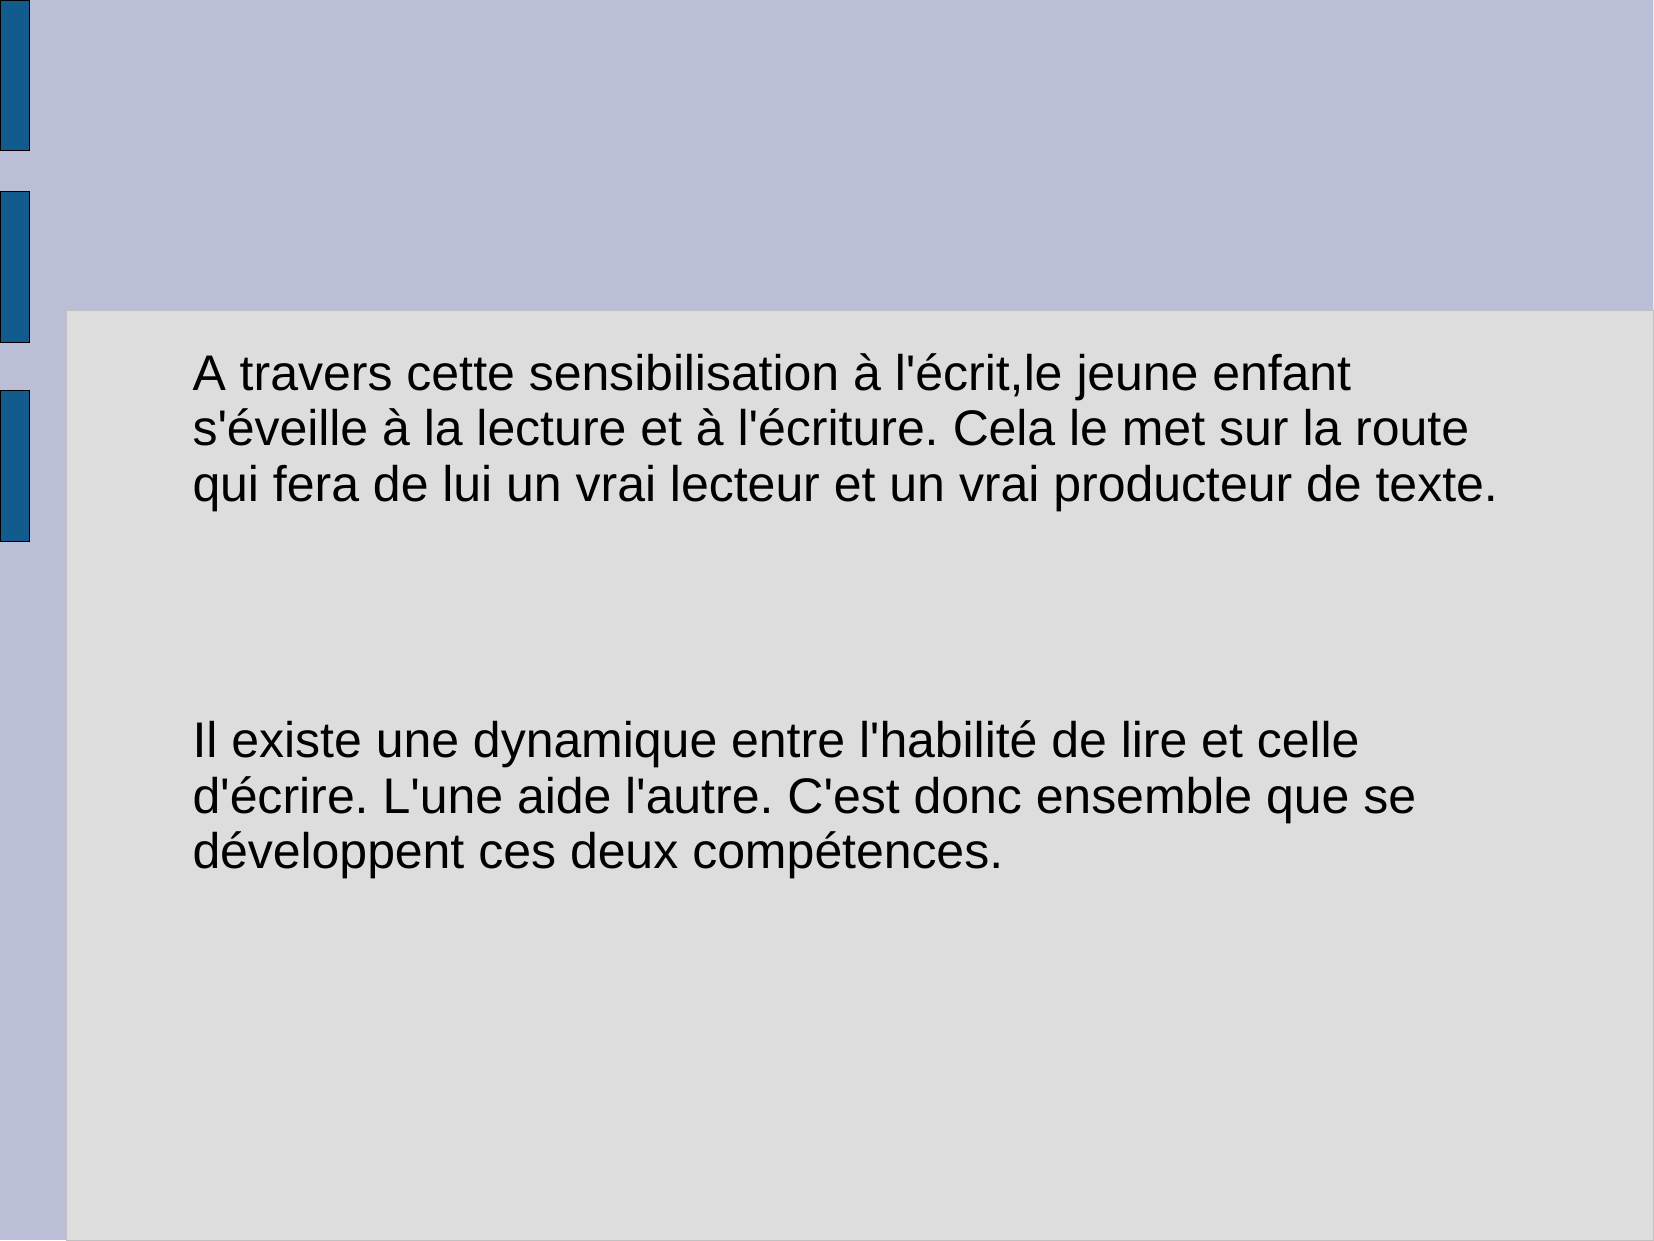

# A travers cette sensibilisation à l'écrit,le jeune enfant s'éveille à la lecture et à l'écriture. Cela le met sur la route qui fera de lui un vrai lecteur et un vrai producteur de texte.
Il existe une dynamique entre l'habilité de lire et celle d'écrire. L'une aide l'autre. C'est donc ensemble que se développent ces deux compétences.